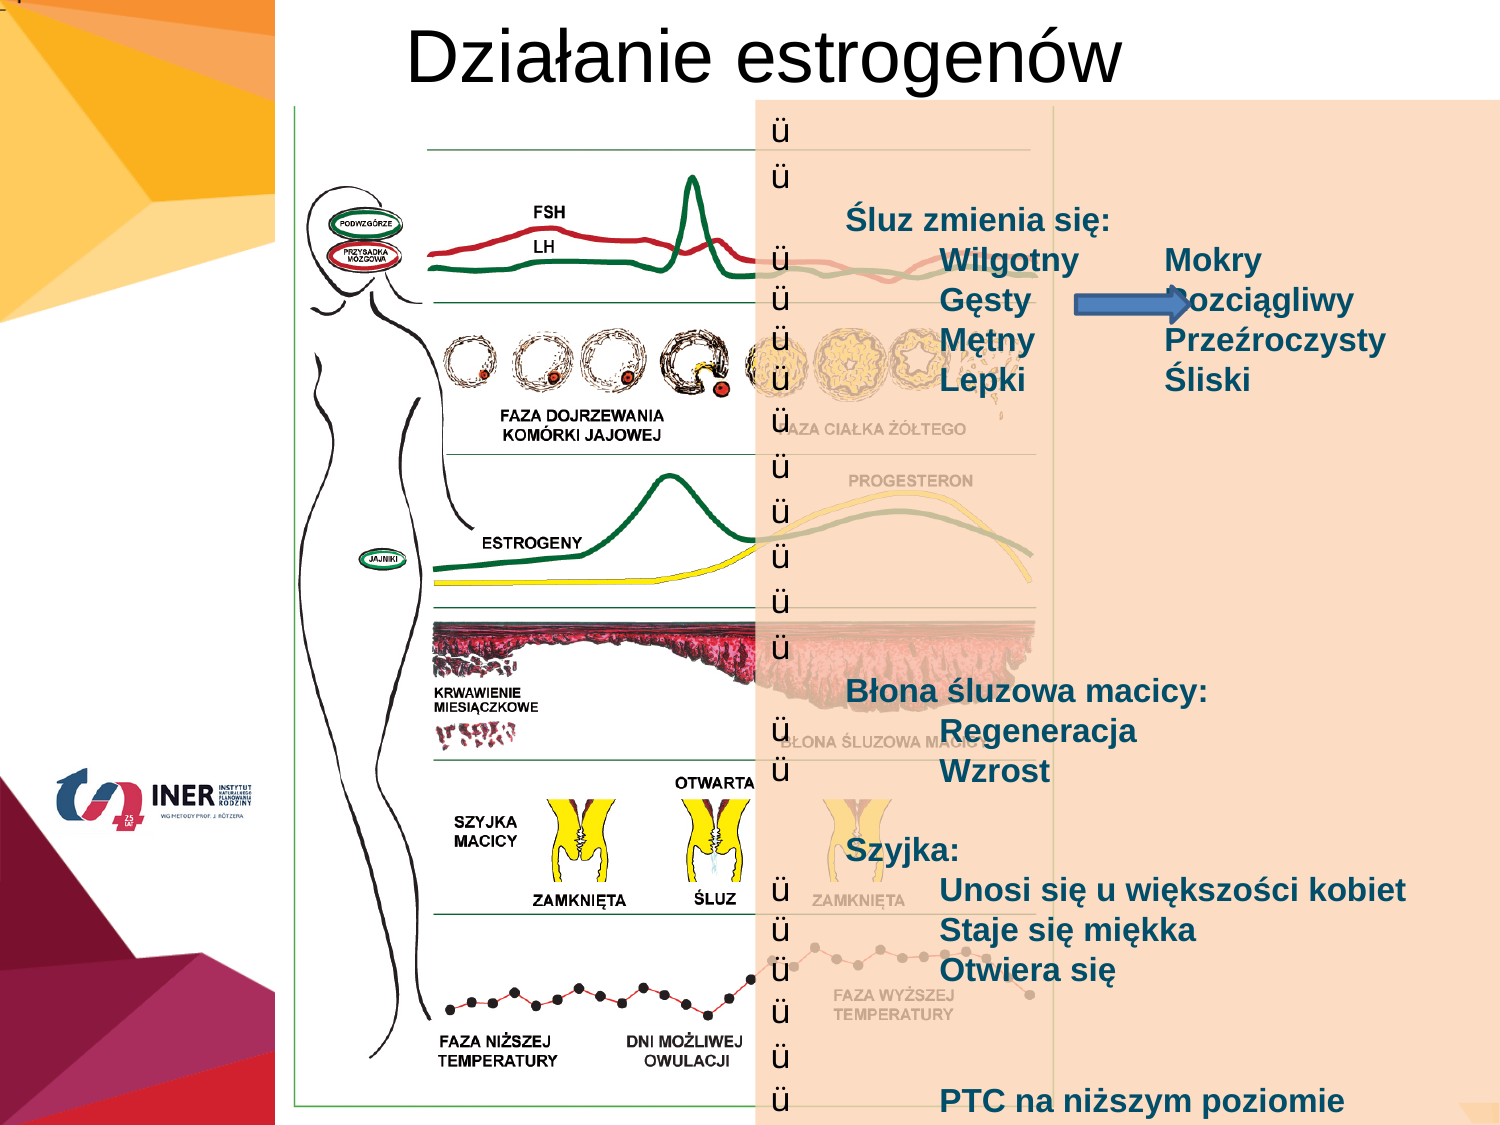

Działanie estrogenów
	Śluz zmienia się:
	Wilgotny		Mokry
	Gęsty		Rozciągliwy
	Mętny		Przeźroczysty
	Lepki		Śliski
	Błona śluzowa macicy:
	Regeneracja
	Wzrost
	Szyjka:
	Unosi się u większości kobiet
	Staje się miękka
	Otwiera się
	PTC na niższym poziomie